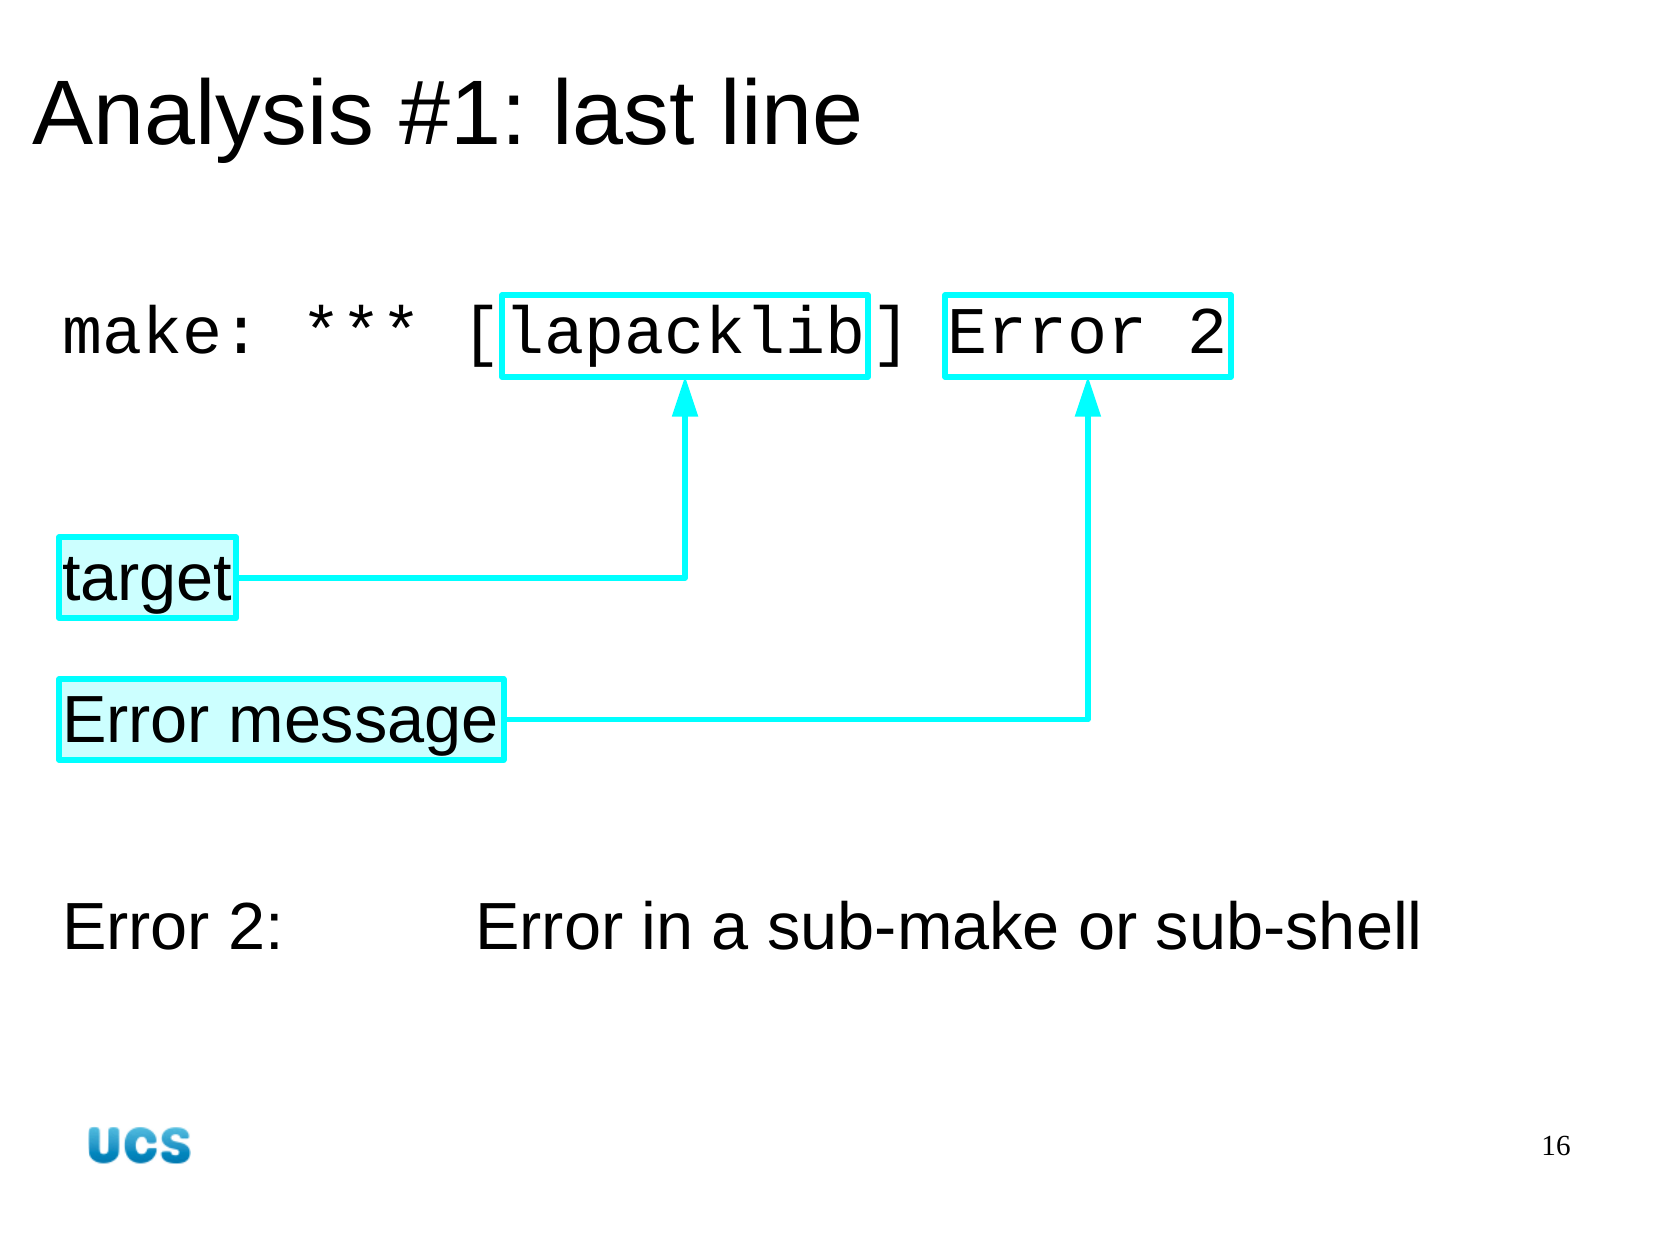

Analysis #1: last line
make
: *** [
lapacklib
]
Error 2
target
Error message
Error 2:
Error in a sub-make or sub-shell
16